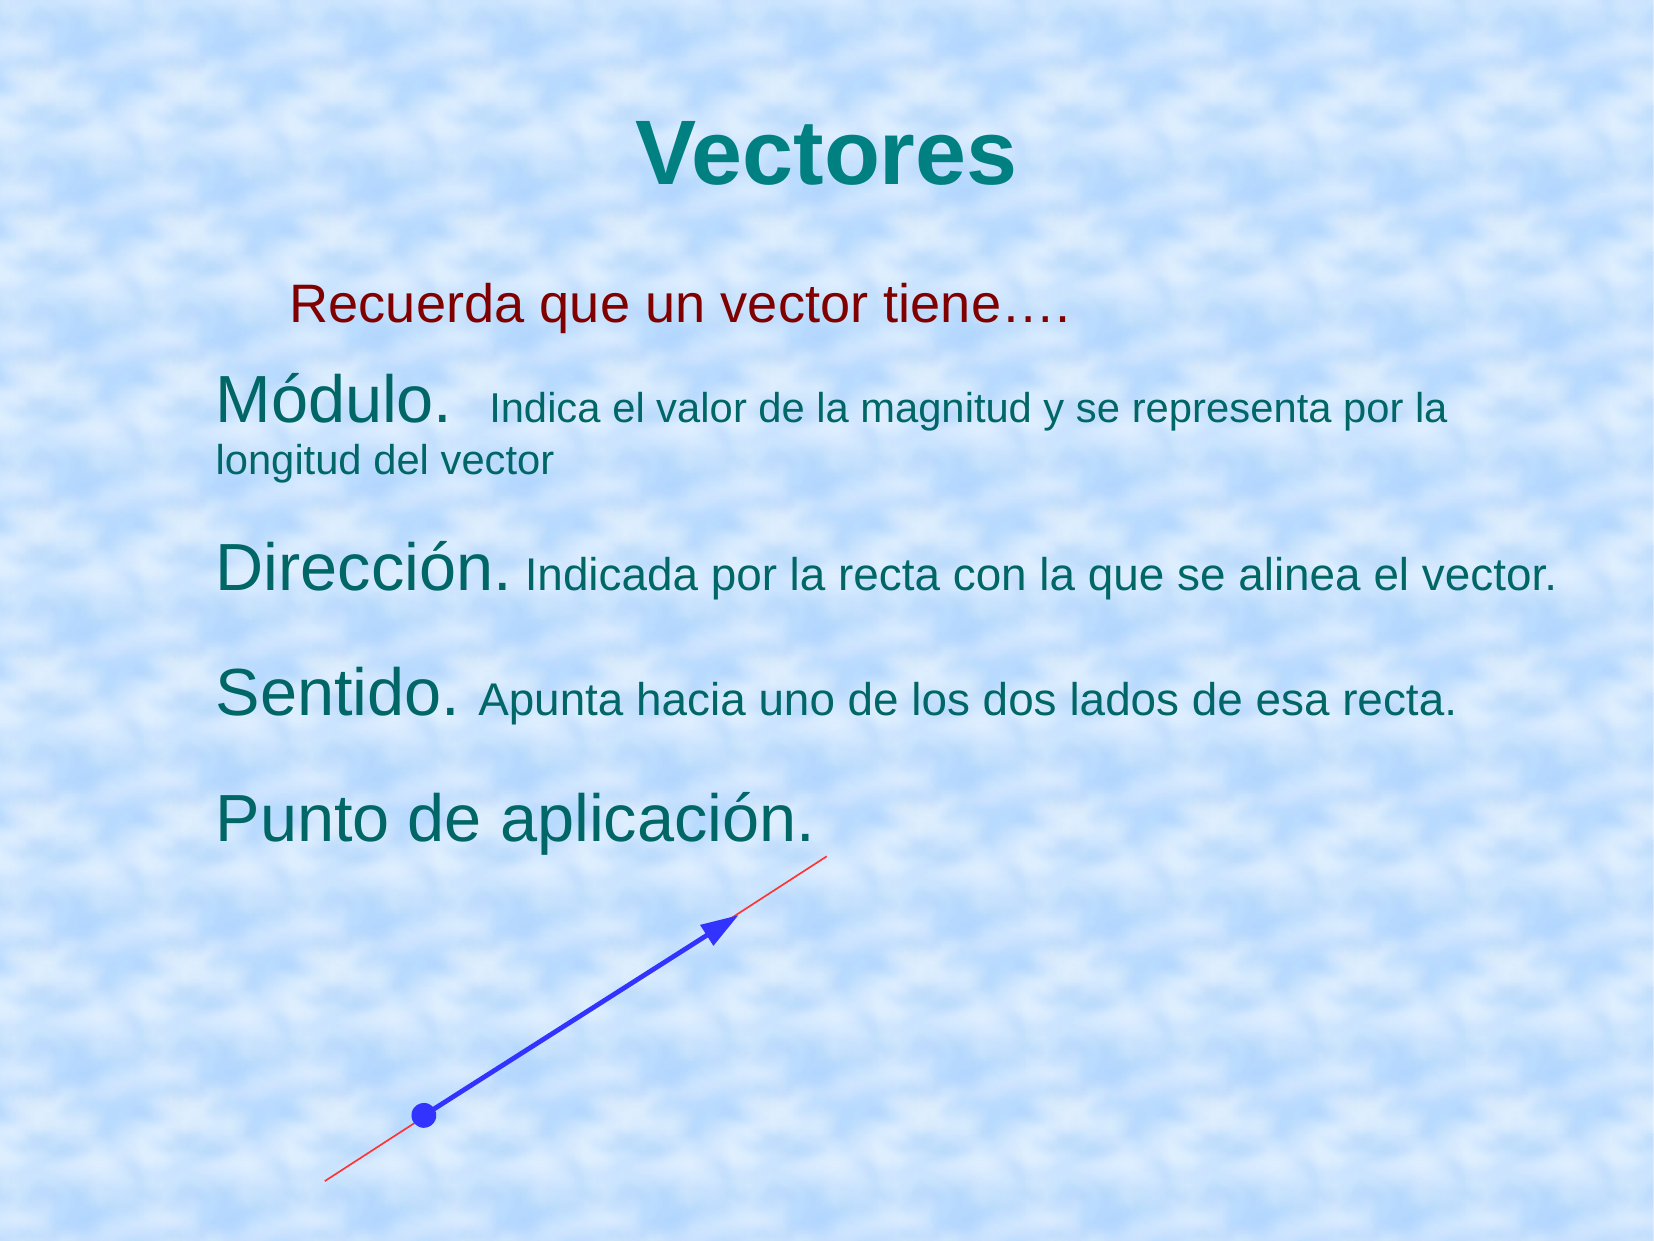

# Vectores
Recuerda que un vector tiene….
Módulo. Indica el valor de la magnitud y se representa por la longitud del vector
Dirección. Indicada por la recta con la que se alinea el vector.
Sentido. Apunta hacia uno de los dos lados de esa recta.
Punto de aplicación.
la relación entre ω y el periodo T es
ω = 2π/T
la relación entre ω y el periodo T es
ω = 2π/T
la relación entre ω y el periodo T es
ω = 2π/T